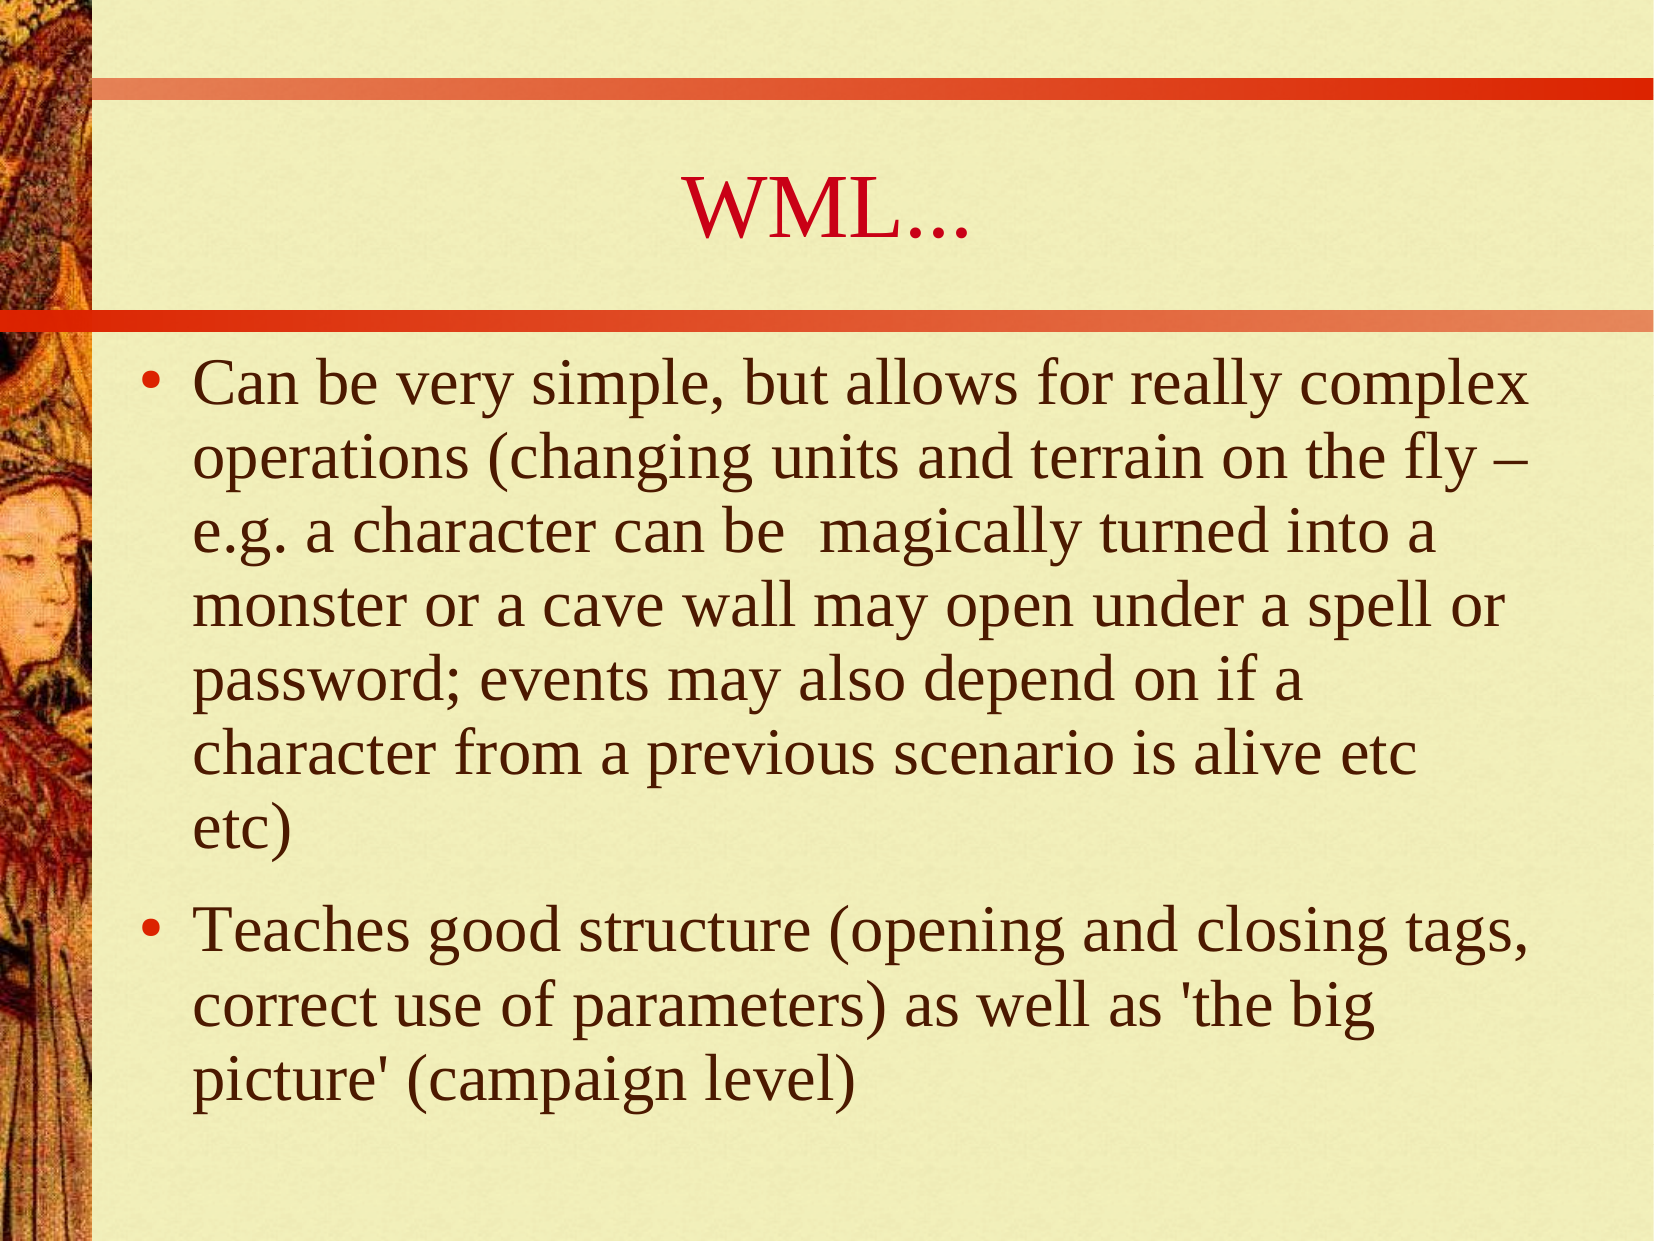

# WML...
Can be very simple, but allows for really complex operations (changing units and terrain on the fly – e.g. a character can be magically turned into a monster or a cave wall may open under a spell or password; events may also depend on if a character from a previous scenario is alive etc etc)
Teaches good structure (opening and closing tags, correct use of parameters) as well as 'the big picture' (campaign level)